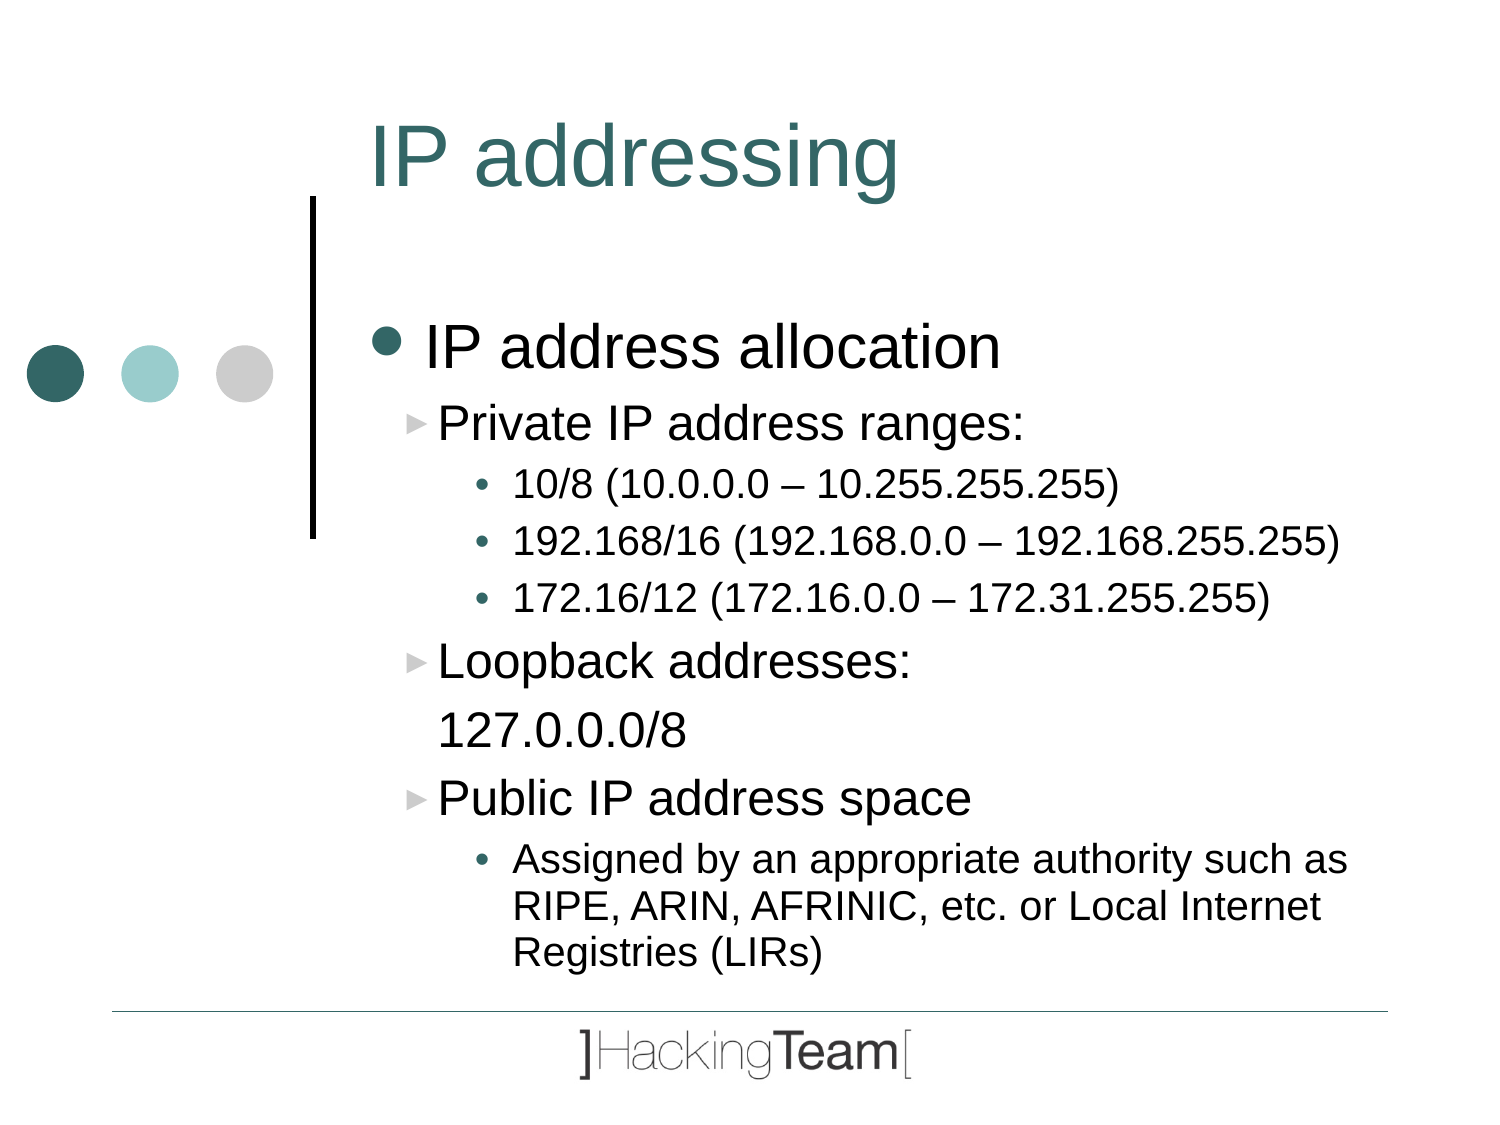

# IP addressing
IP address allocation
Private IP address ranges:
10/8 (10.0.0.0 – 10.255.255.255)
192.168/16 (192.168.0.0 – 192.168.255.255)
172.16/12 (172.16.0.0 – 172.31.255.255)
Loopback addresses:
127.0.0.0/8
Public IP address space
Assigned by an appropriate authority such as RIPE, ARIN, AFRINIC, etc. or Local Internet Registries (LIRs)